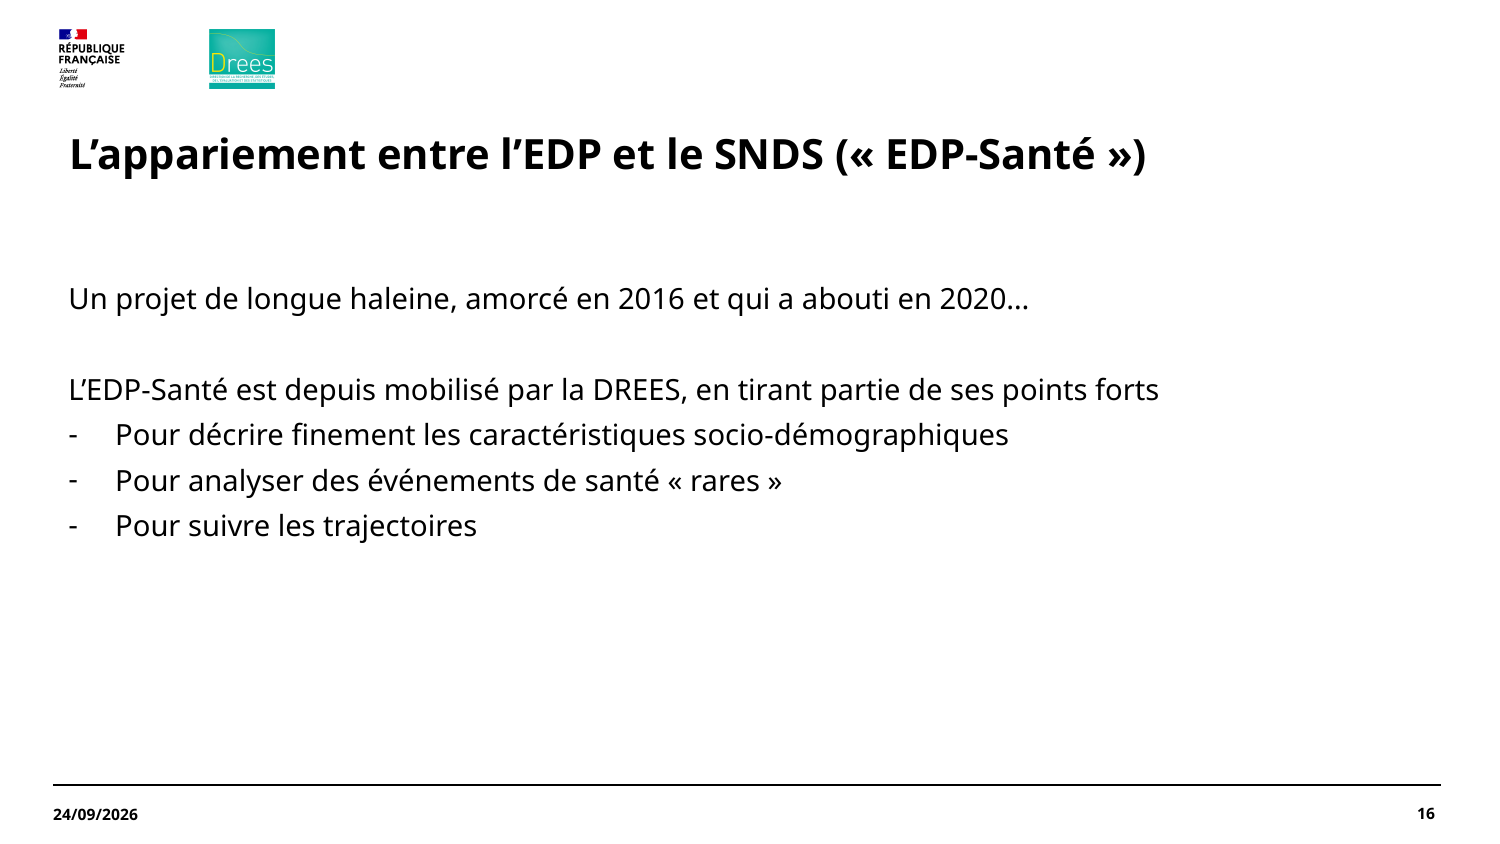

L’appariement entre l’EDP et le SNDS (« EDP-Santé »)
#
Un projet de longue haleine, amorcé en 2016 et qui a abouti en 2020…
L’EDP-Santé est depuis mobilisé par la DREES, en tirant partie de ses points forts
Pour décrire finement les caractéristiques socio-démographiques
Pour analyser des événements de santé « rares »
Pour suivre les trajectoires
16